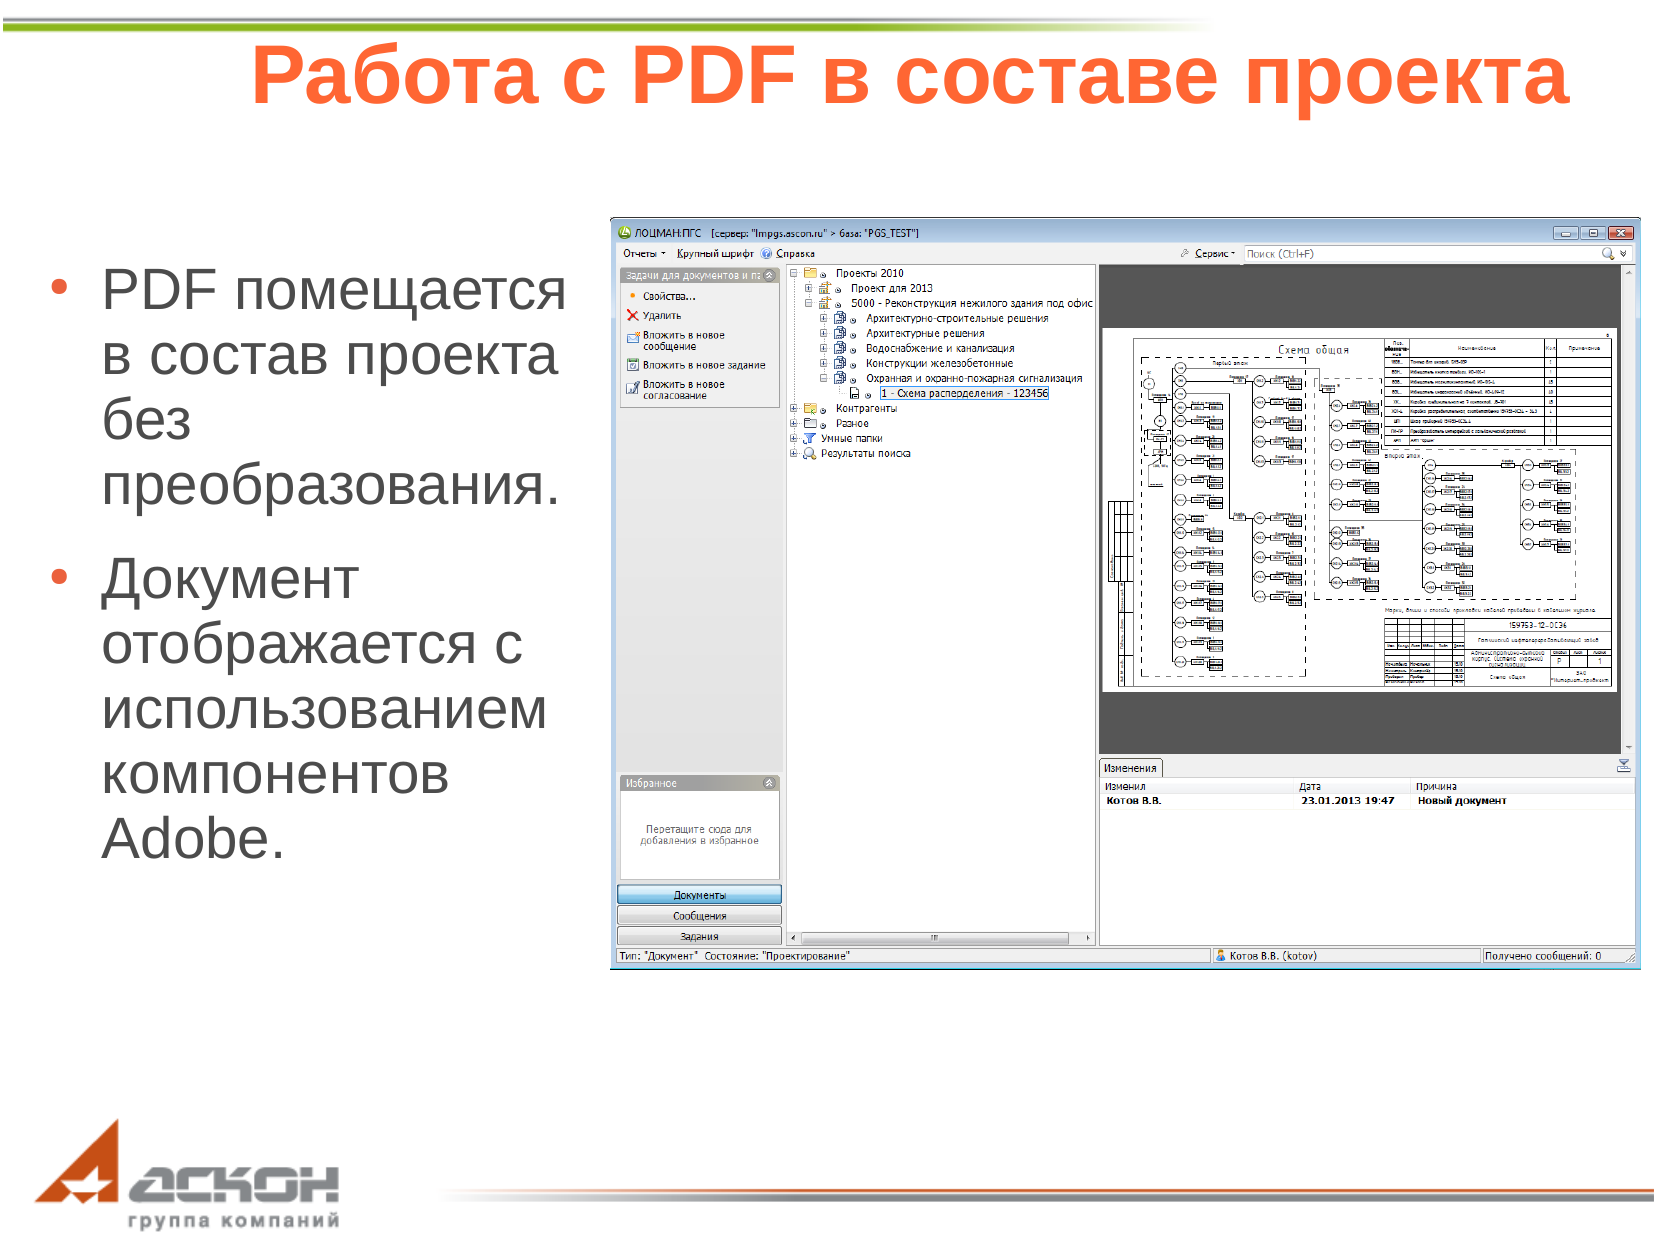

# Работа с PDF в составе проекта
PDF помещается в состав проекта без преобразования.
Документ отображается с использованием компонентов Adobe.